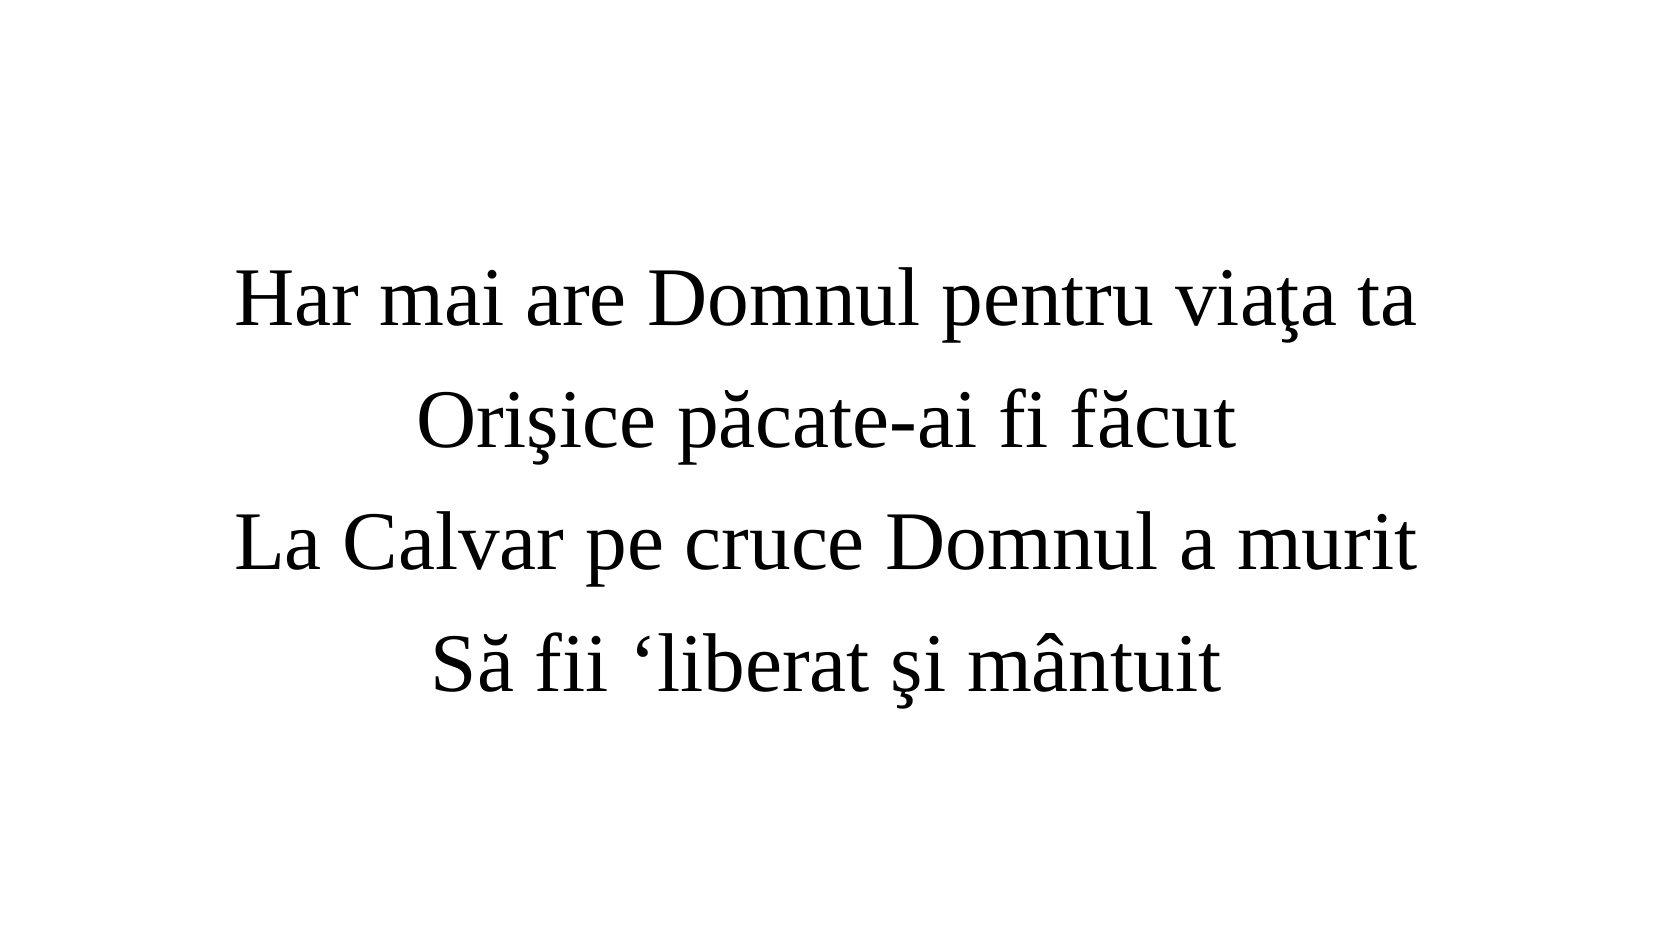

# Har mai are Domnul pentru viaţa ta
Orişice păcate-ai fi făcut
La Calvar pe cruce Domnul a murit
Să fii ‘liberat şi mântuit